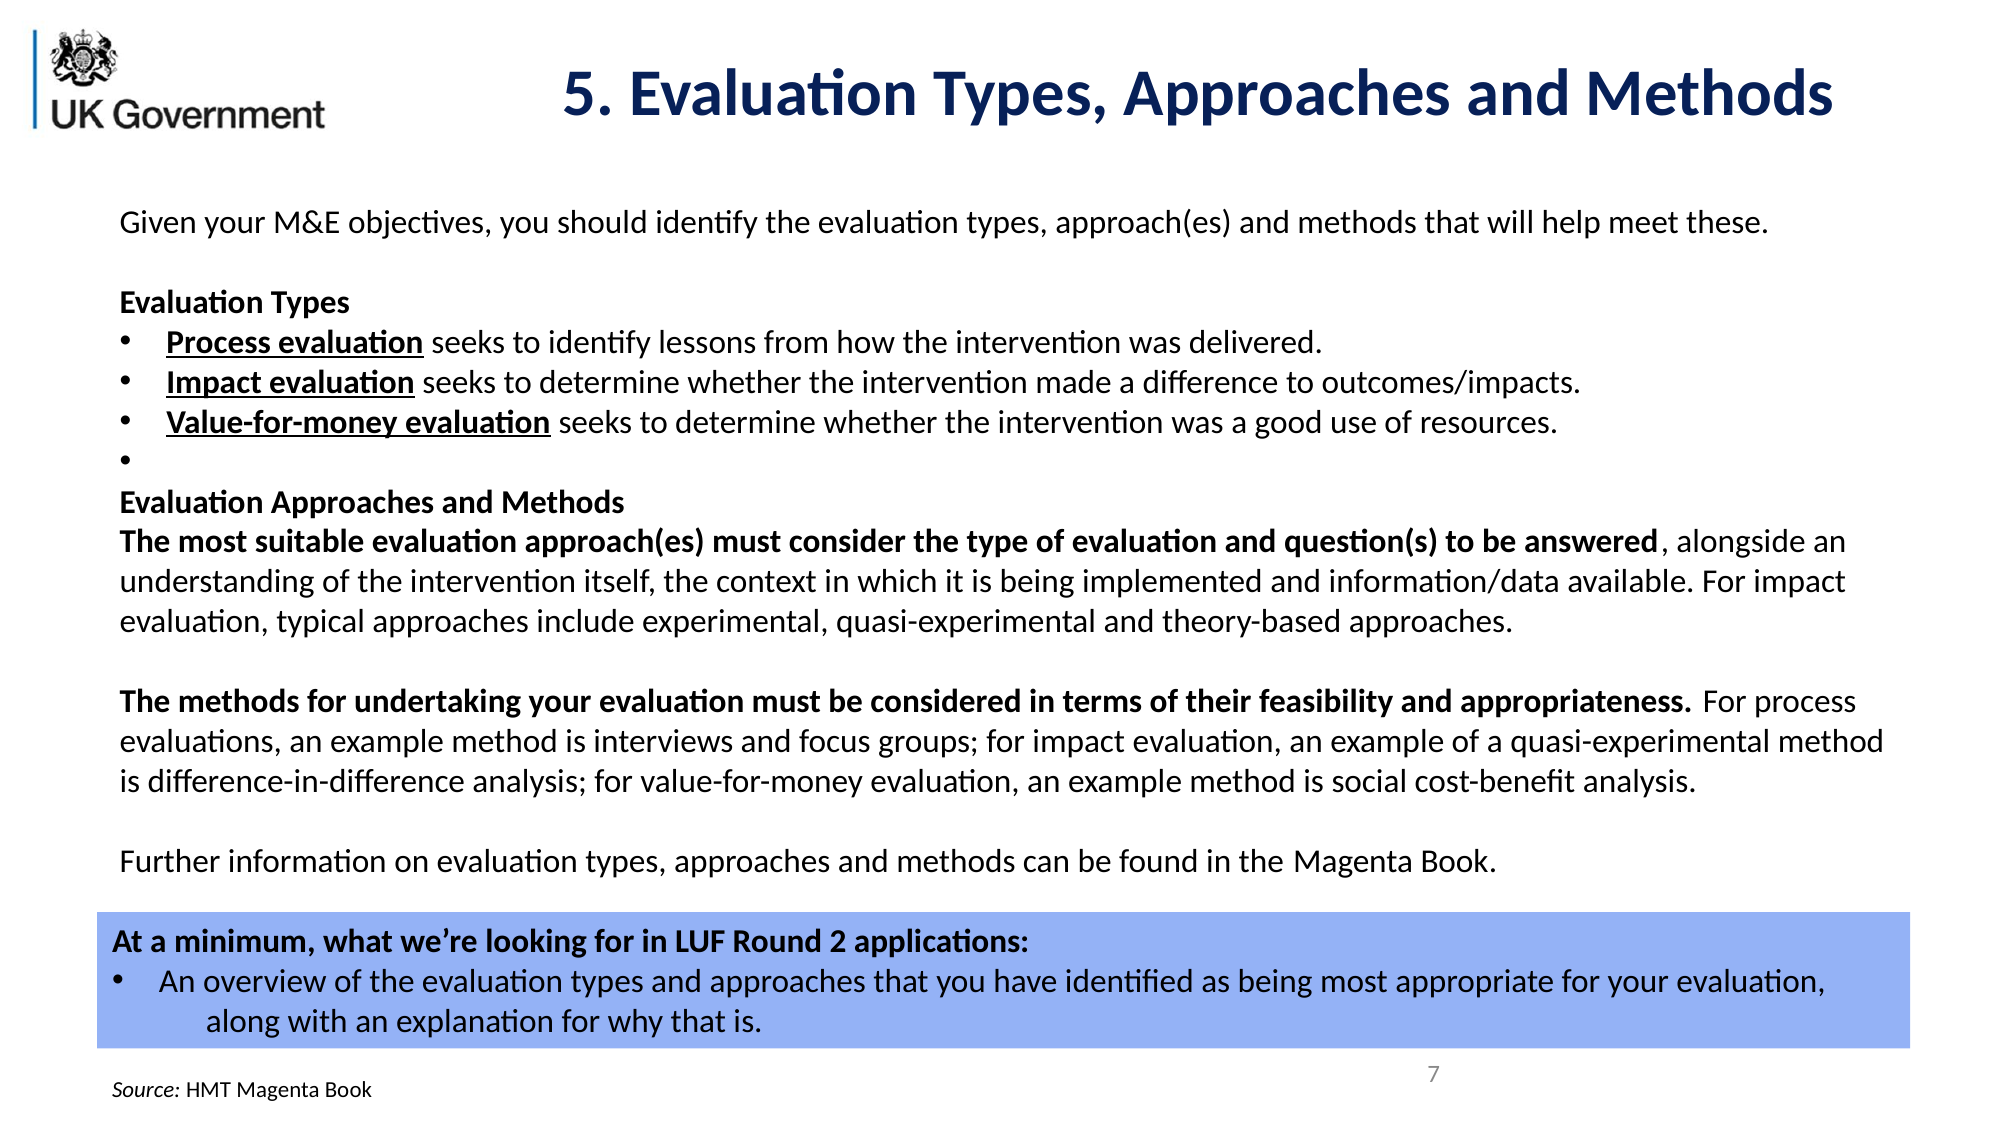

5. Evaluation Types, Approaches and Methods
Given your M&E objectives, you should identify the evaluation types, approach(es) and methods that will help meet these.
Evaluation Types
Process evaluation seeks to identify lessons from how the intervention was delivered.
Impact evaluation seeks to determine whether the intervention made a difference to outcomes/impacts.
Value-for-money evaluation seeks to determine whether the intervention was a good use of resources.
Evaluation Approaches and Methods
The most suitable evaluation approach(es) must consider the type of evaluation and question(s) to be answered, alongside an understanding of the intervention itself, the context in which it is being implemented and information/data available. For impact evaluation, typical approaches include experimental, quasi-experimental and theory-based approaches.
The methods for undertaking your evaluation must be considered in terms of their feasibility and appropriateness. For process evaluations, an example method is interviews and focus groups; for impact evaluation, an example of a quasi-experimental method is difference-in-difference analysis; for value-for-money evaluation, an example method is social cost-benefit analysis.
Further information on evaluation types, approaches and methods can be found in the Magenta Book.
At a minimum, what we’re looking for in LUF Round 2 applications:
An overview of the evaluation types and approaches that you have identified as being most appropriate for your evaluation, along with an explanation for why that is.
Source: HMT Magenta Book